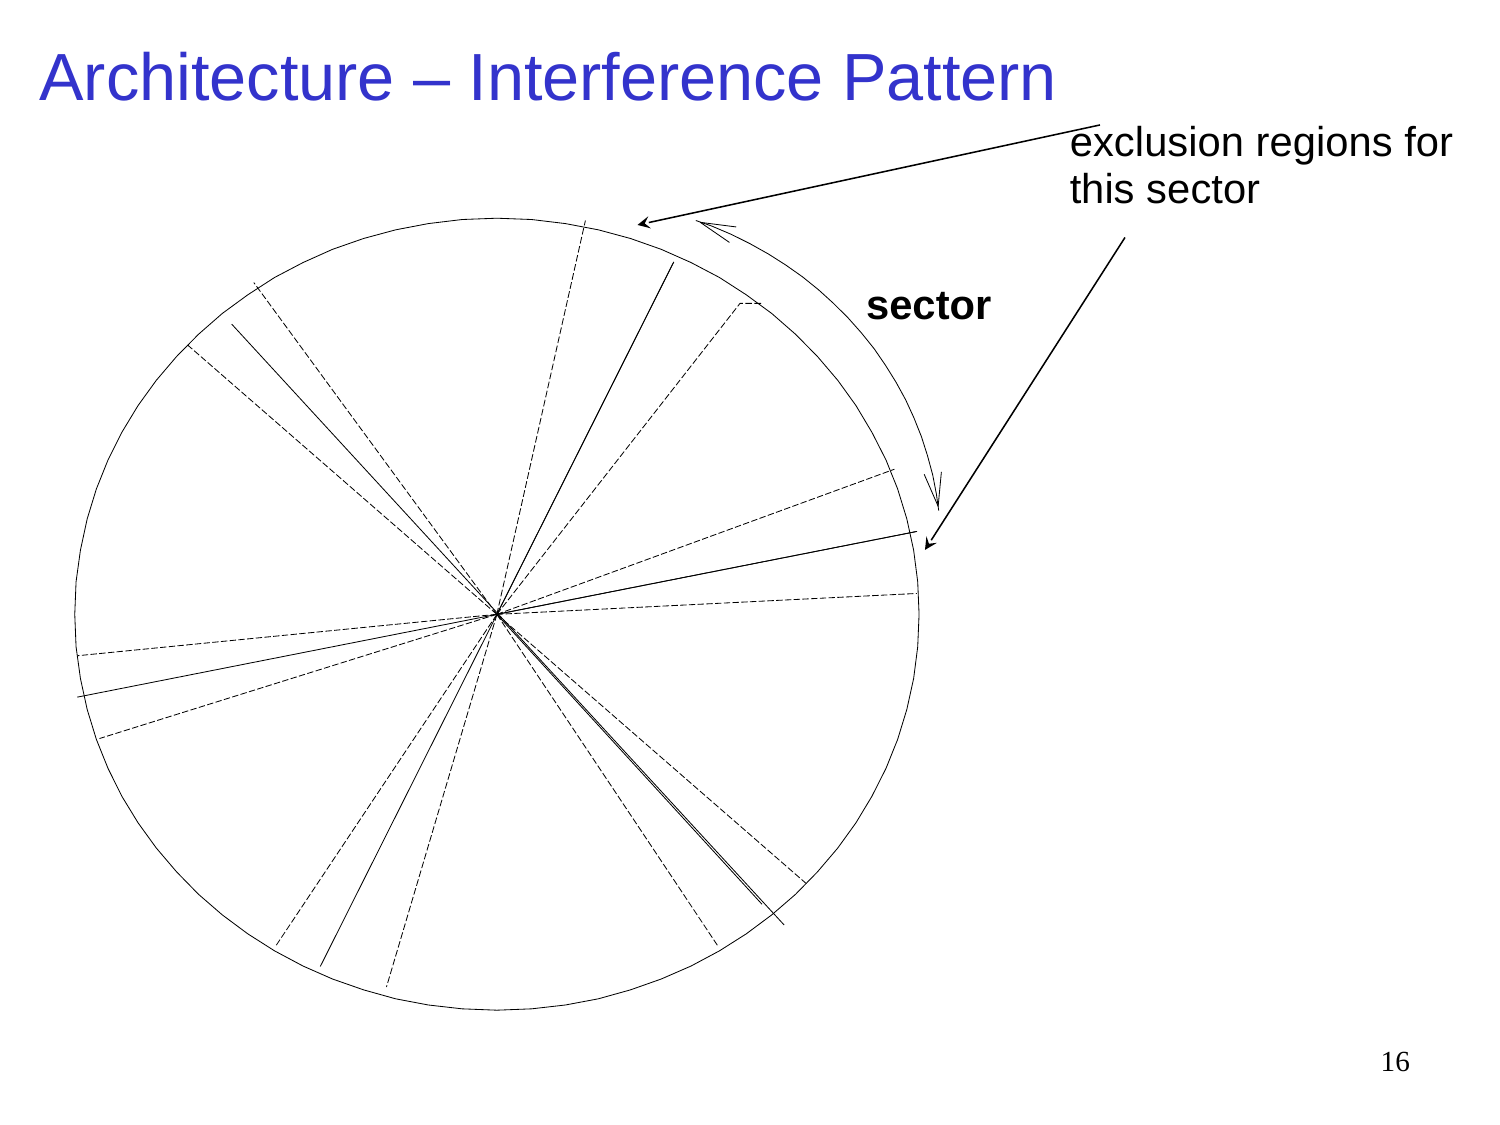

# Architecture – Interference Pattern
exclusion regions for this sector
 sector
16